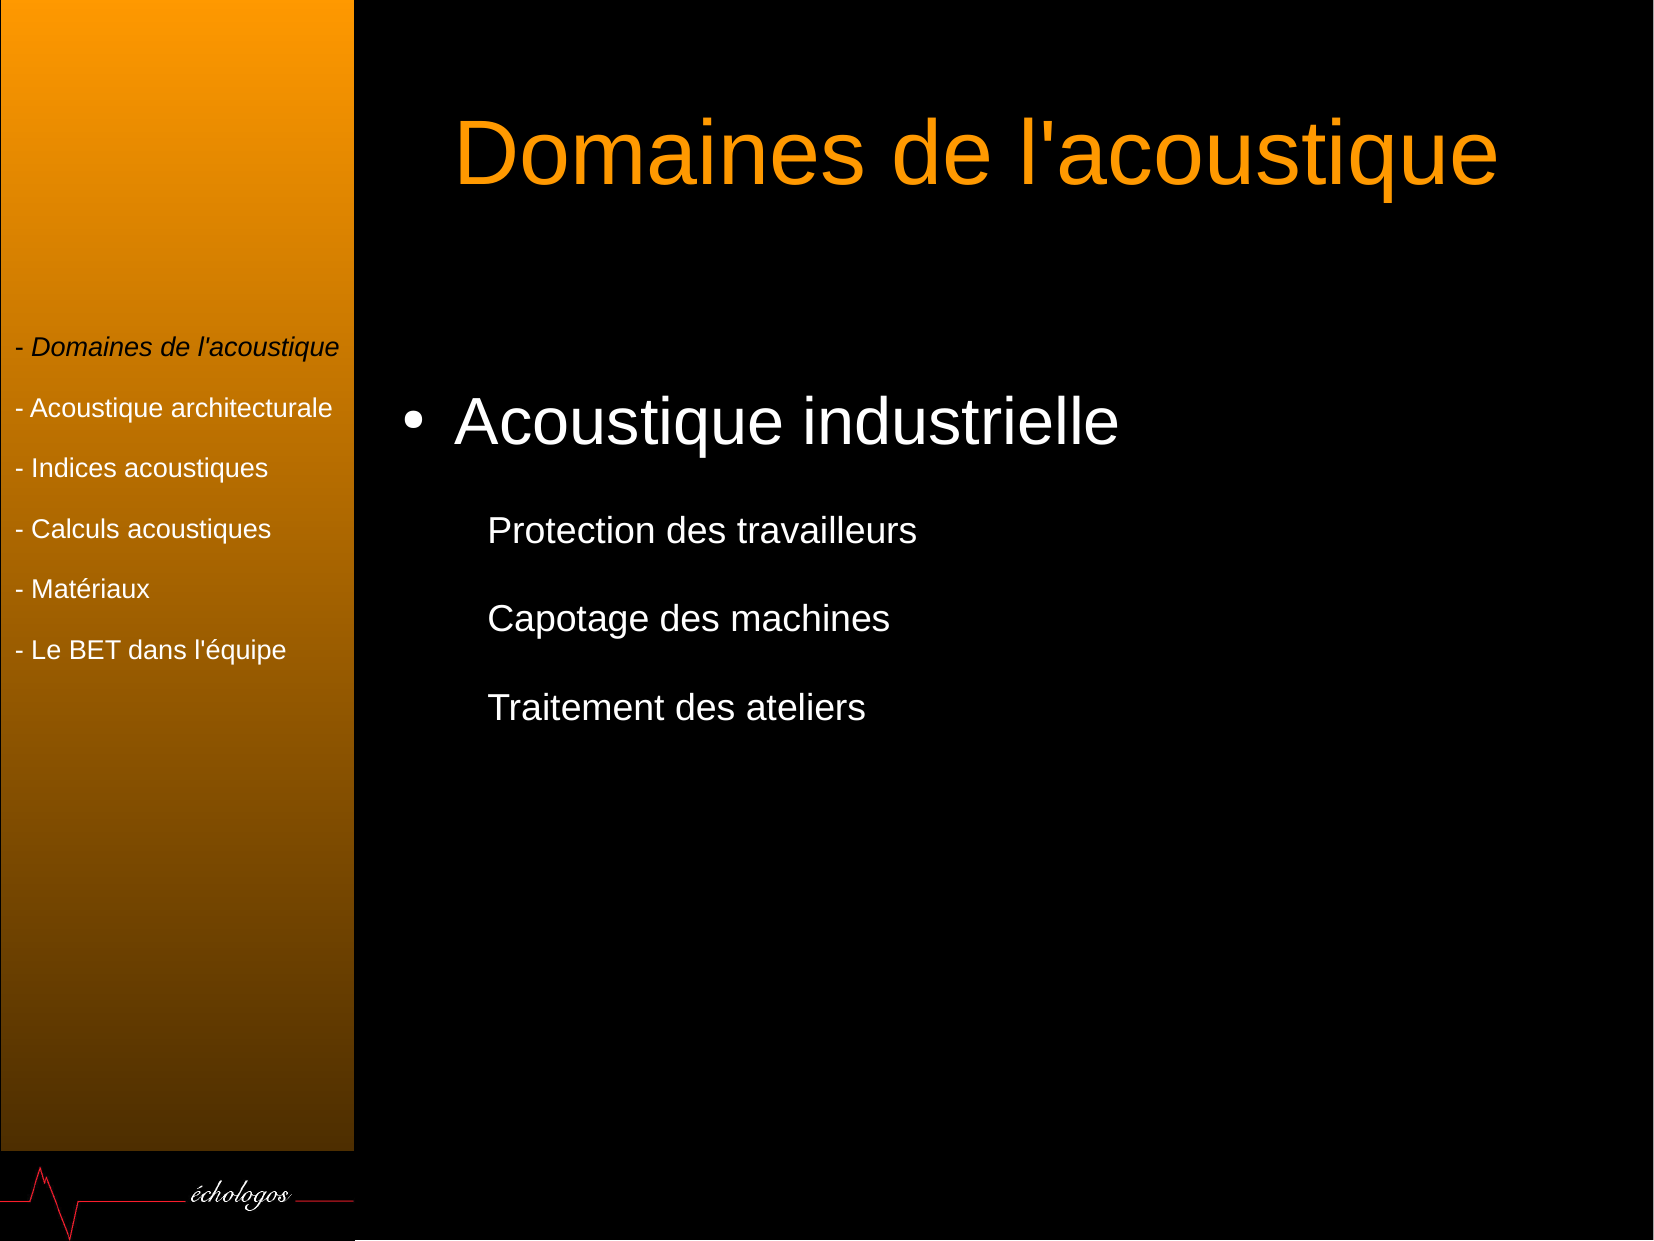

Domaines de l'acoustique
- Domaines de l'acoustique
- Acoustique architecturale
- Indices acoustiques
- Calculs acoustiques
- Matériaux
- Le BET dans l'équipe
# Acoustique industrielle
Protection des travailleurs
Capotage des machines
Traitement des ateliers